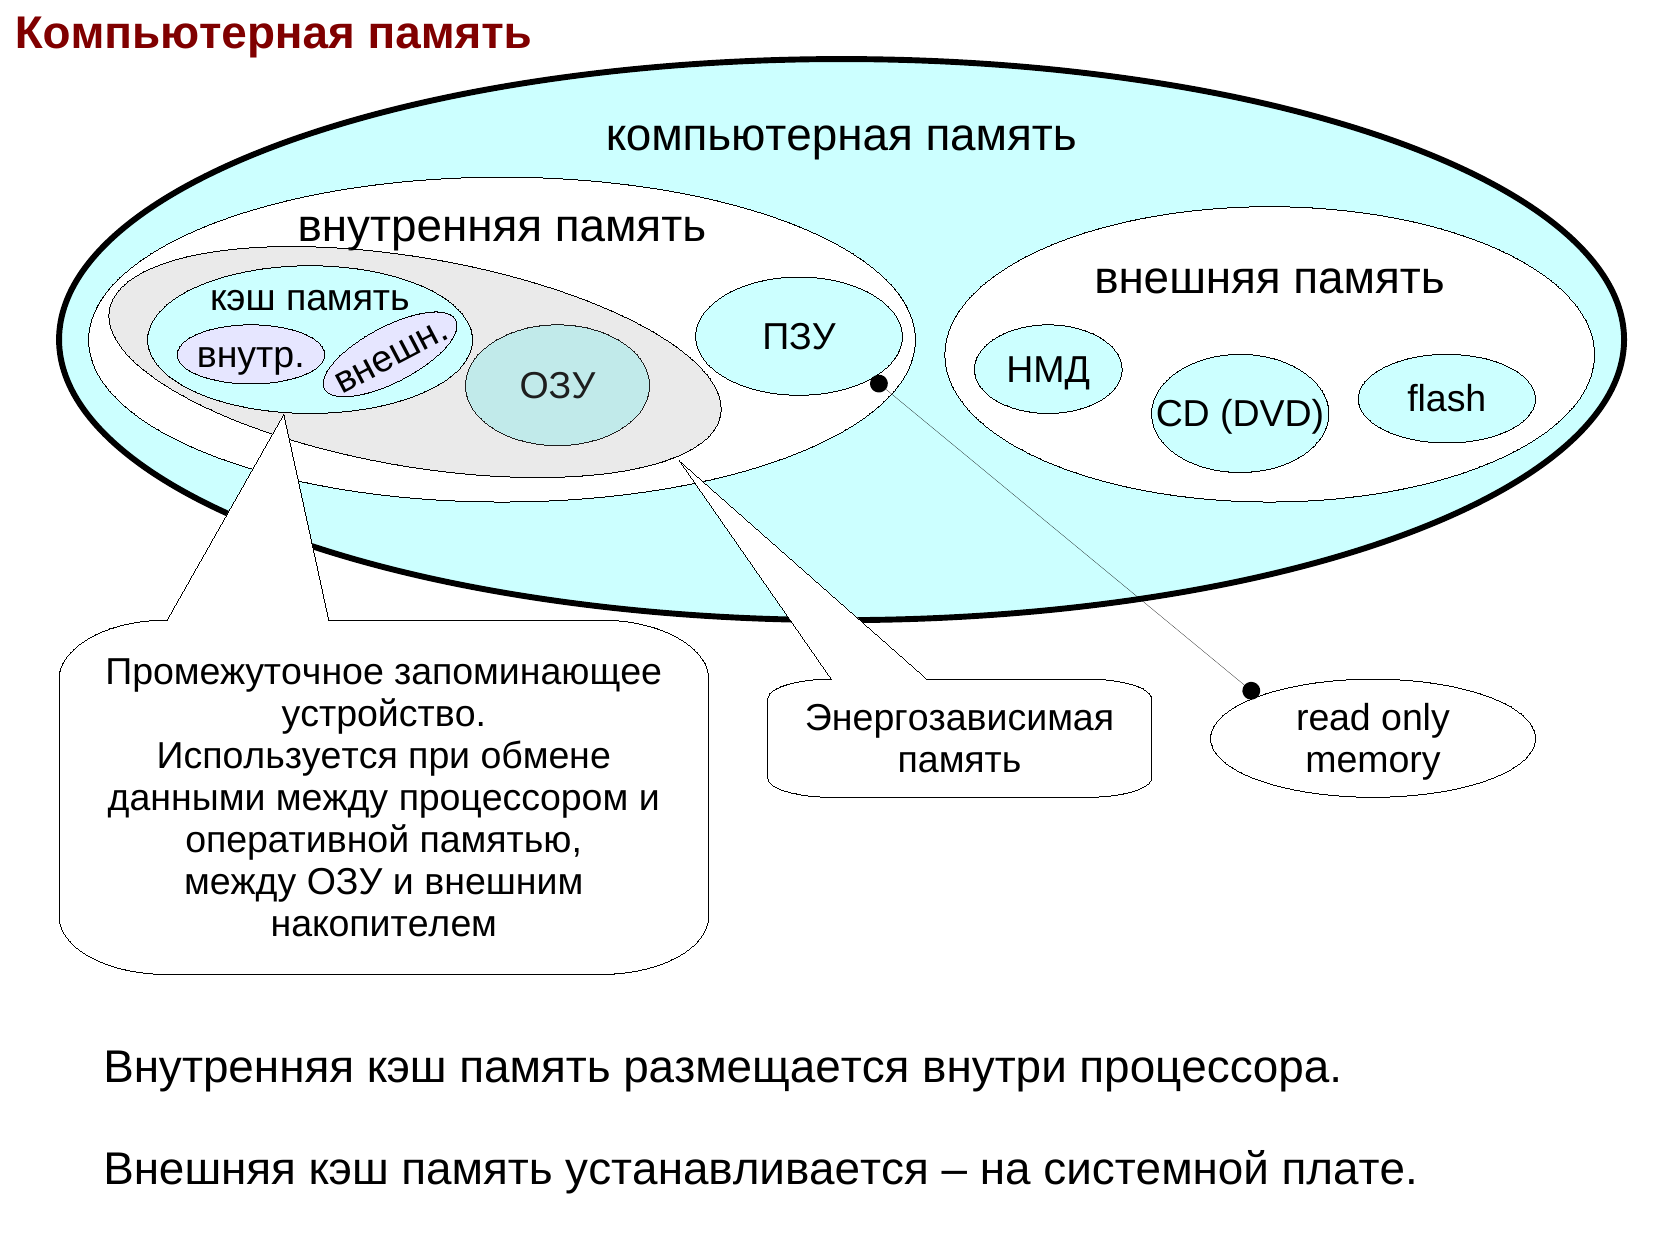

Компьютерная память
компьютерная память
внутренняя память
внешняя память
кэш память
ПЗУ
внутр.
ОЗУ
НМД
внешн.
СD (DVD)
flash
Промежуточное запоминающее устройство.
Используется при обмене данными между процессором и оперативной памятью,
между ОЗУ и внешним
накопителем
Энергозависимая память
read only
memory
Внутренняя кэш память размещается внутри процессора.
Внешняя кэш память устанавливается – на системной плате.